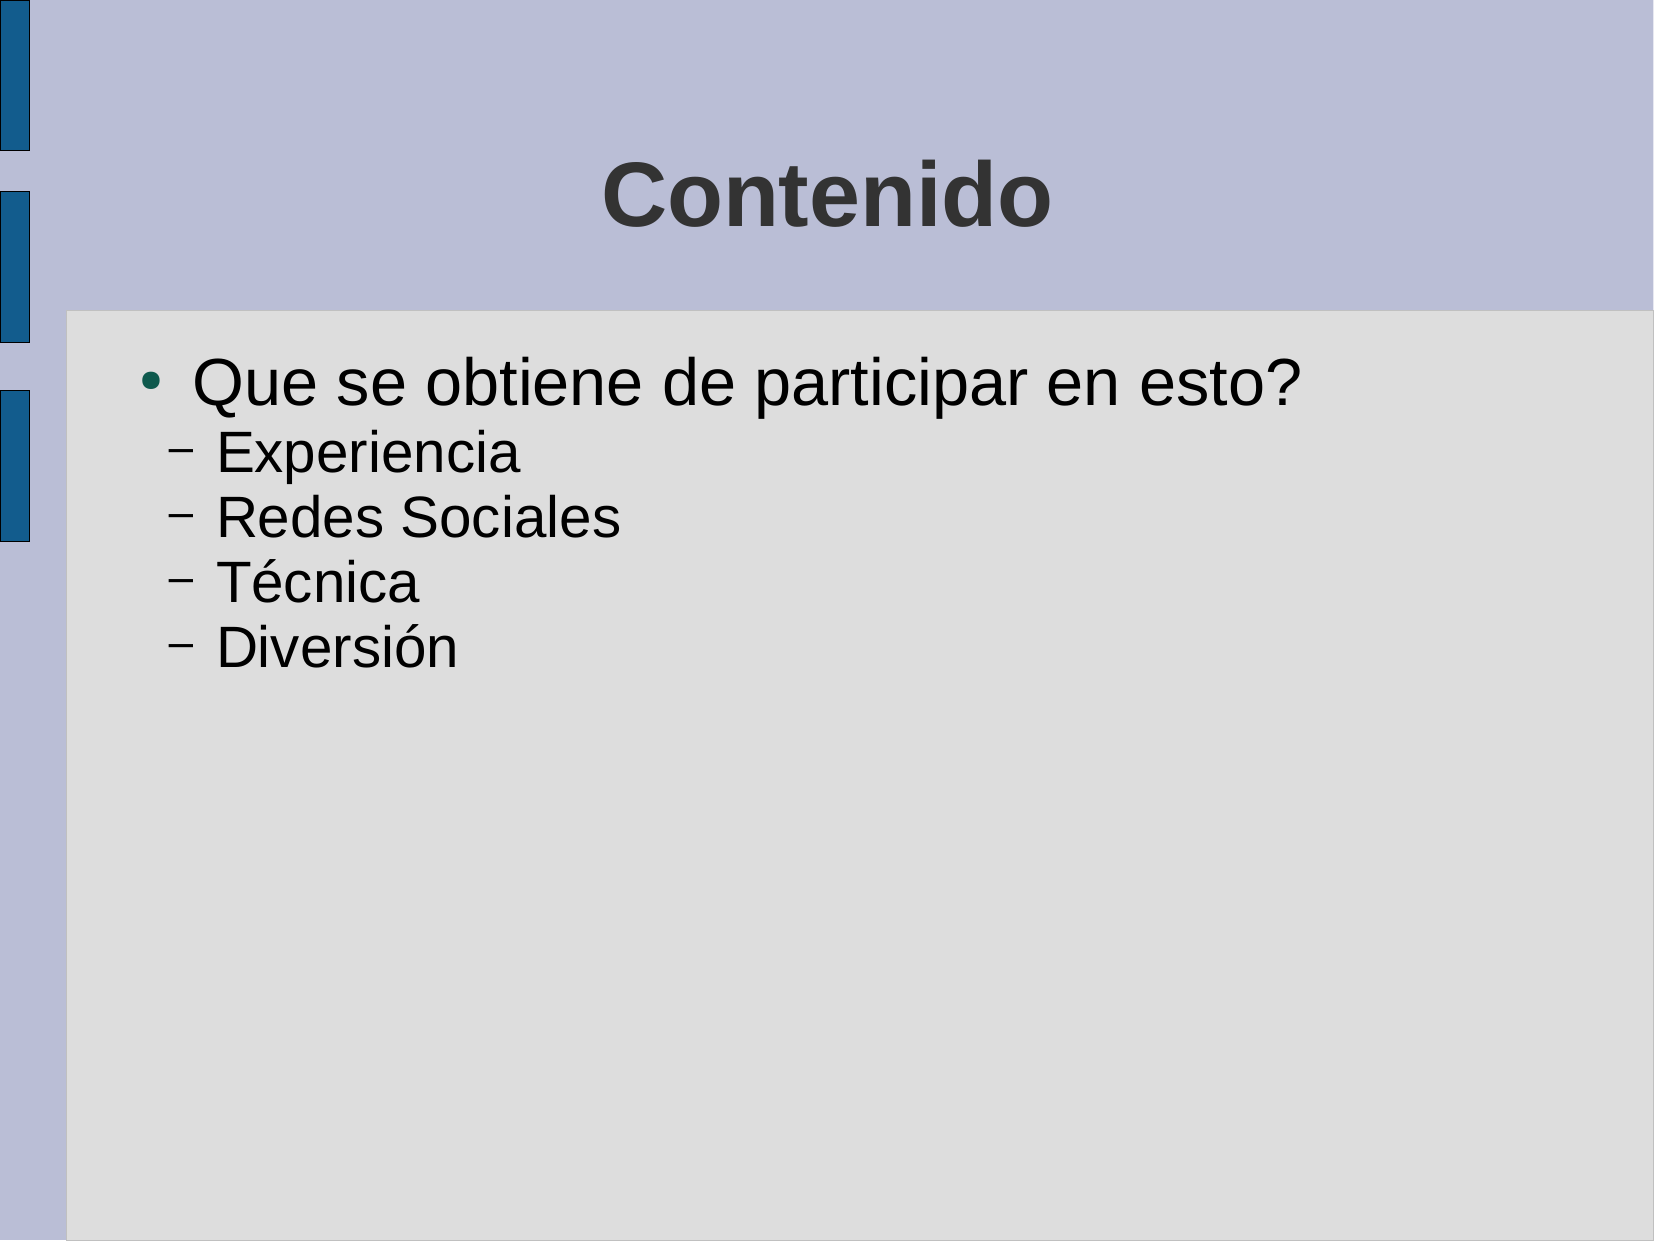

# Contenido
Que se obtiene de participar en esto?
Experiencia
Redes Sociales
Técnica
Diversión